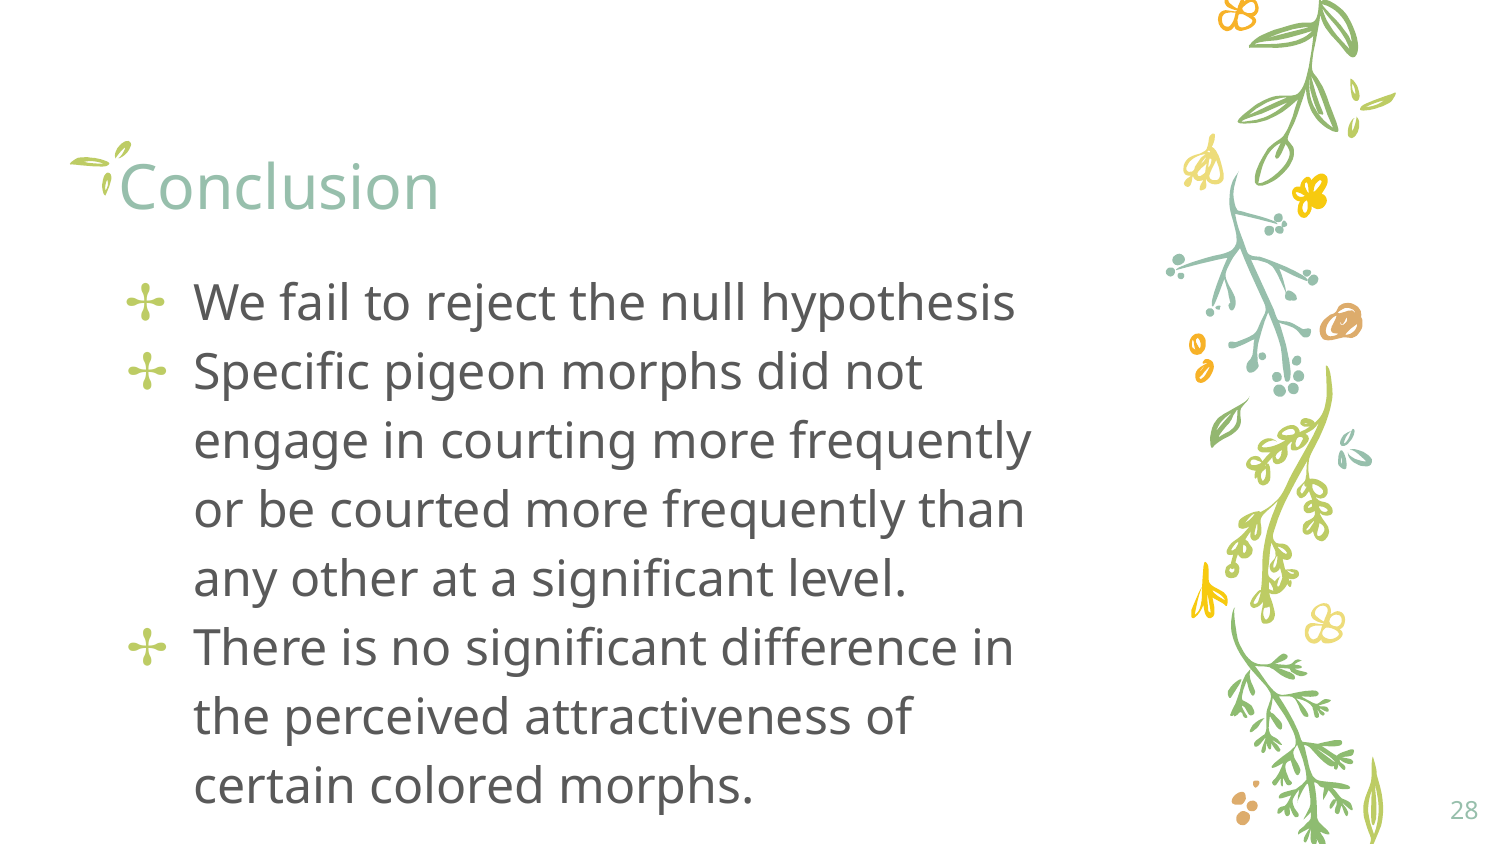

# Conclusion
We fail to reject the null hypothesis
Specific pigeon morphs did not engage in courting more frequently or be courted more frequently than any other at a significant level.
There is no significant difference in the perceived attractiveness of certain colored morphs.